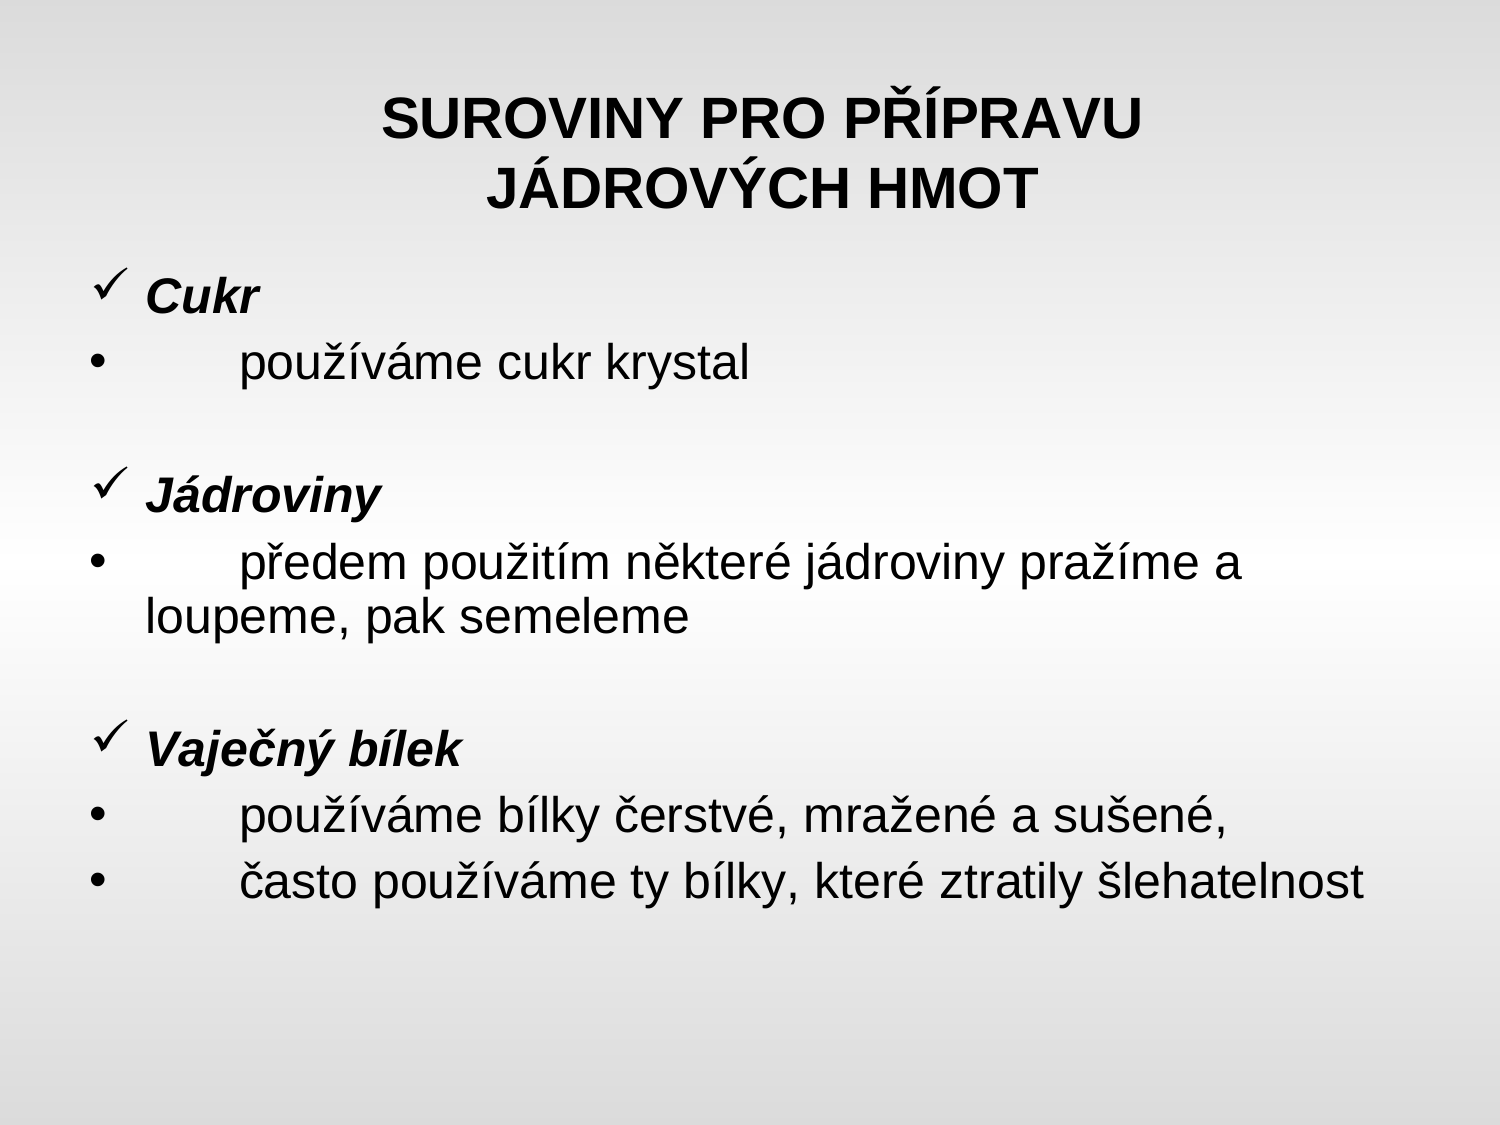

# SUROVINY PRO PŘÍPRAVU JÁDROVÝCH HMOT
Cukr
	používáme cukr krystal
Jádroviny
	předem použitím některé jádroviny pražíme a loupeme, pak semeleme
Vaječný bílek
	používáme bílky čerstvé, mražené a sušené,
	často používáme ty bílky, které ztratily šlehatelnost